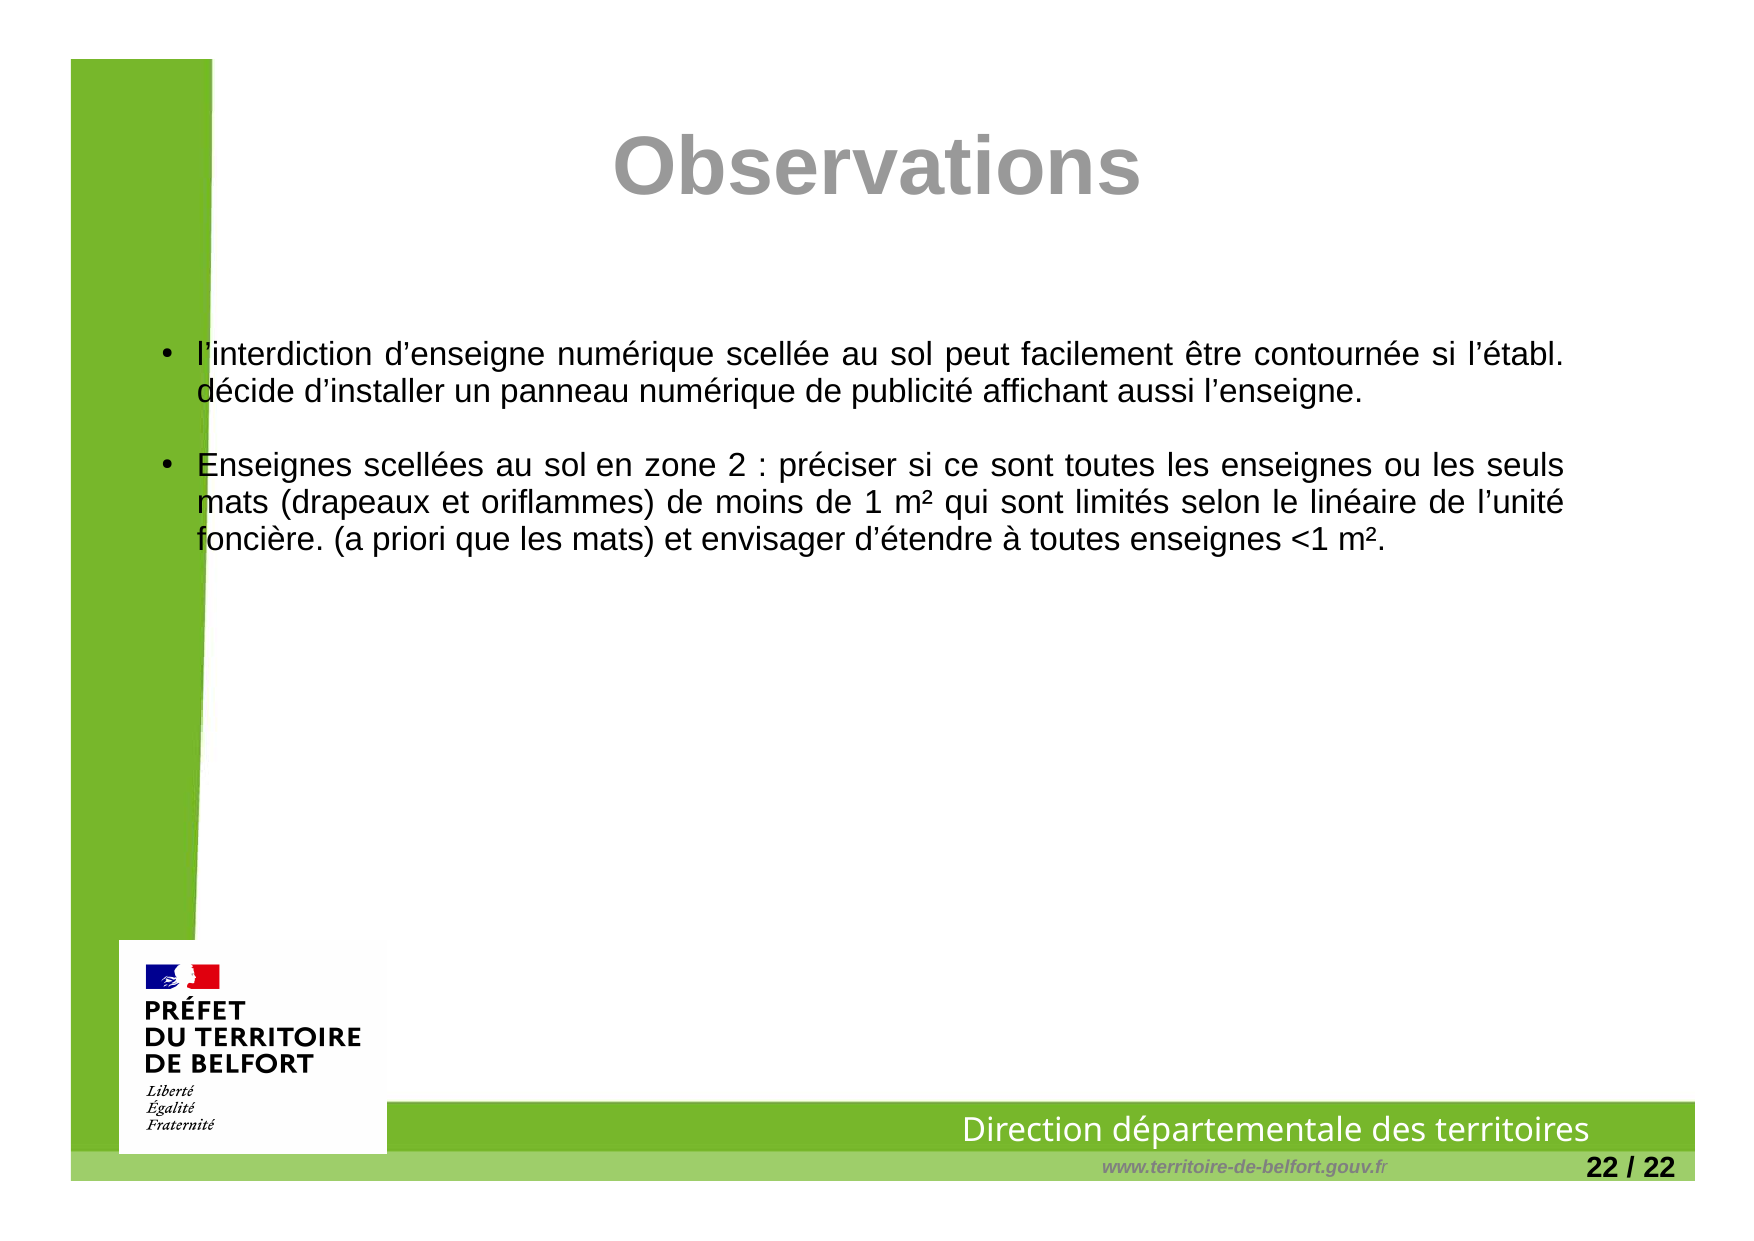

# Observations
l’interdiction d’enseigne numérique scellée au sol peut facilement être contournée si l’établ. décide d’installer un panneau numérique de publicité affichant aussi l’enseigne.
Enseignes scellées au sol en zone 2 : préciser si ce sont toutes les enseignes ou les seuls mats (drapeaux et oriflammes) de moins de 1 m² qui sont limités selon le linéaire de l’unité foncière. (a priori que les mats) et envisager d’étendre à toutes enseignes <1 m².